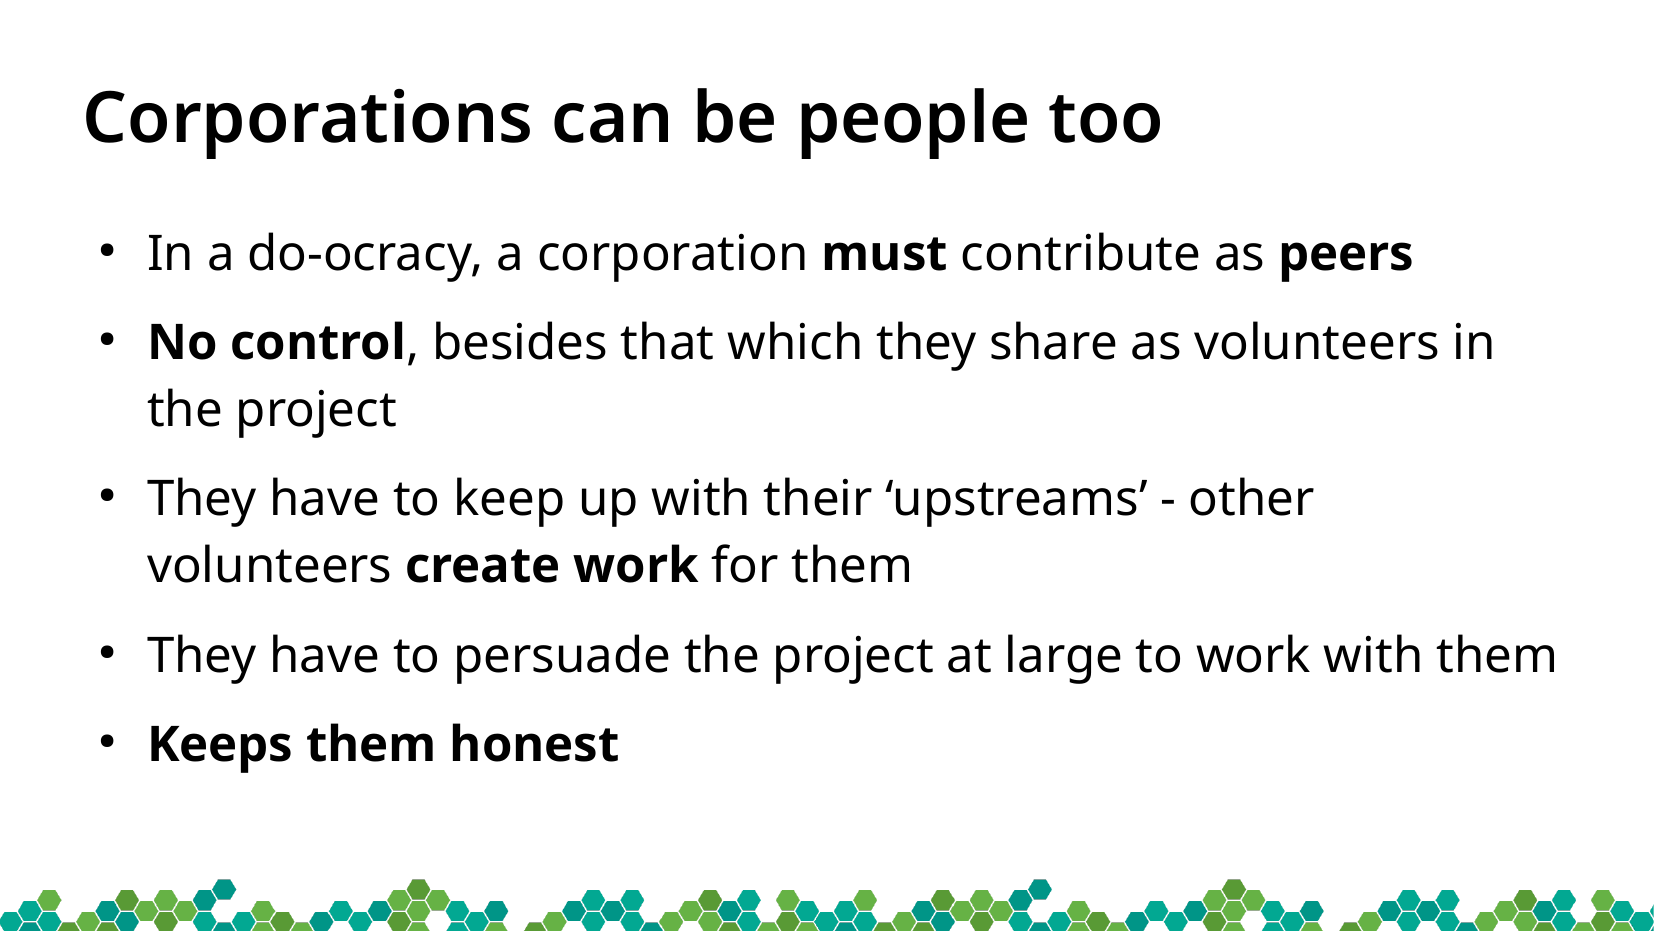

# Corporations can be people too
In a do-ocracy, a corporation must contribute as peers
No control, besides that which they share as volunteers in the project
They have to keep up with their ‘upstreams’ - other volunteers create work for them
They have to persuade the project at large to work with them
Keeps them honest